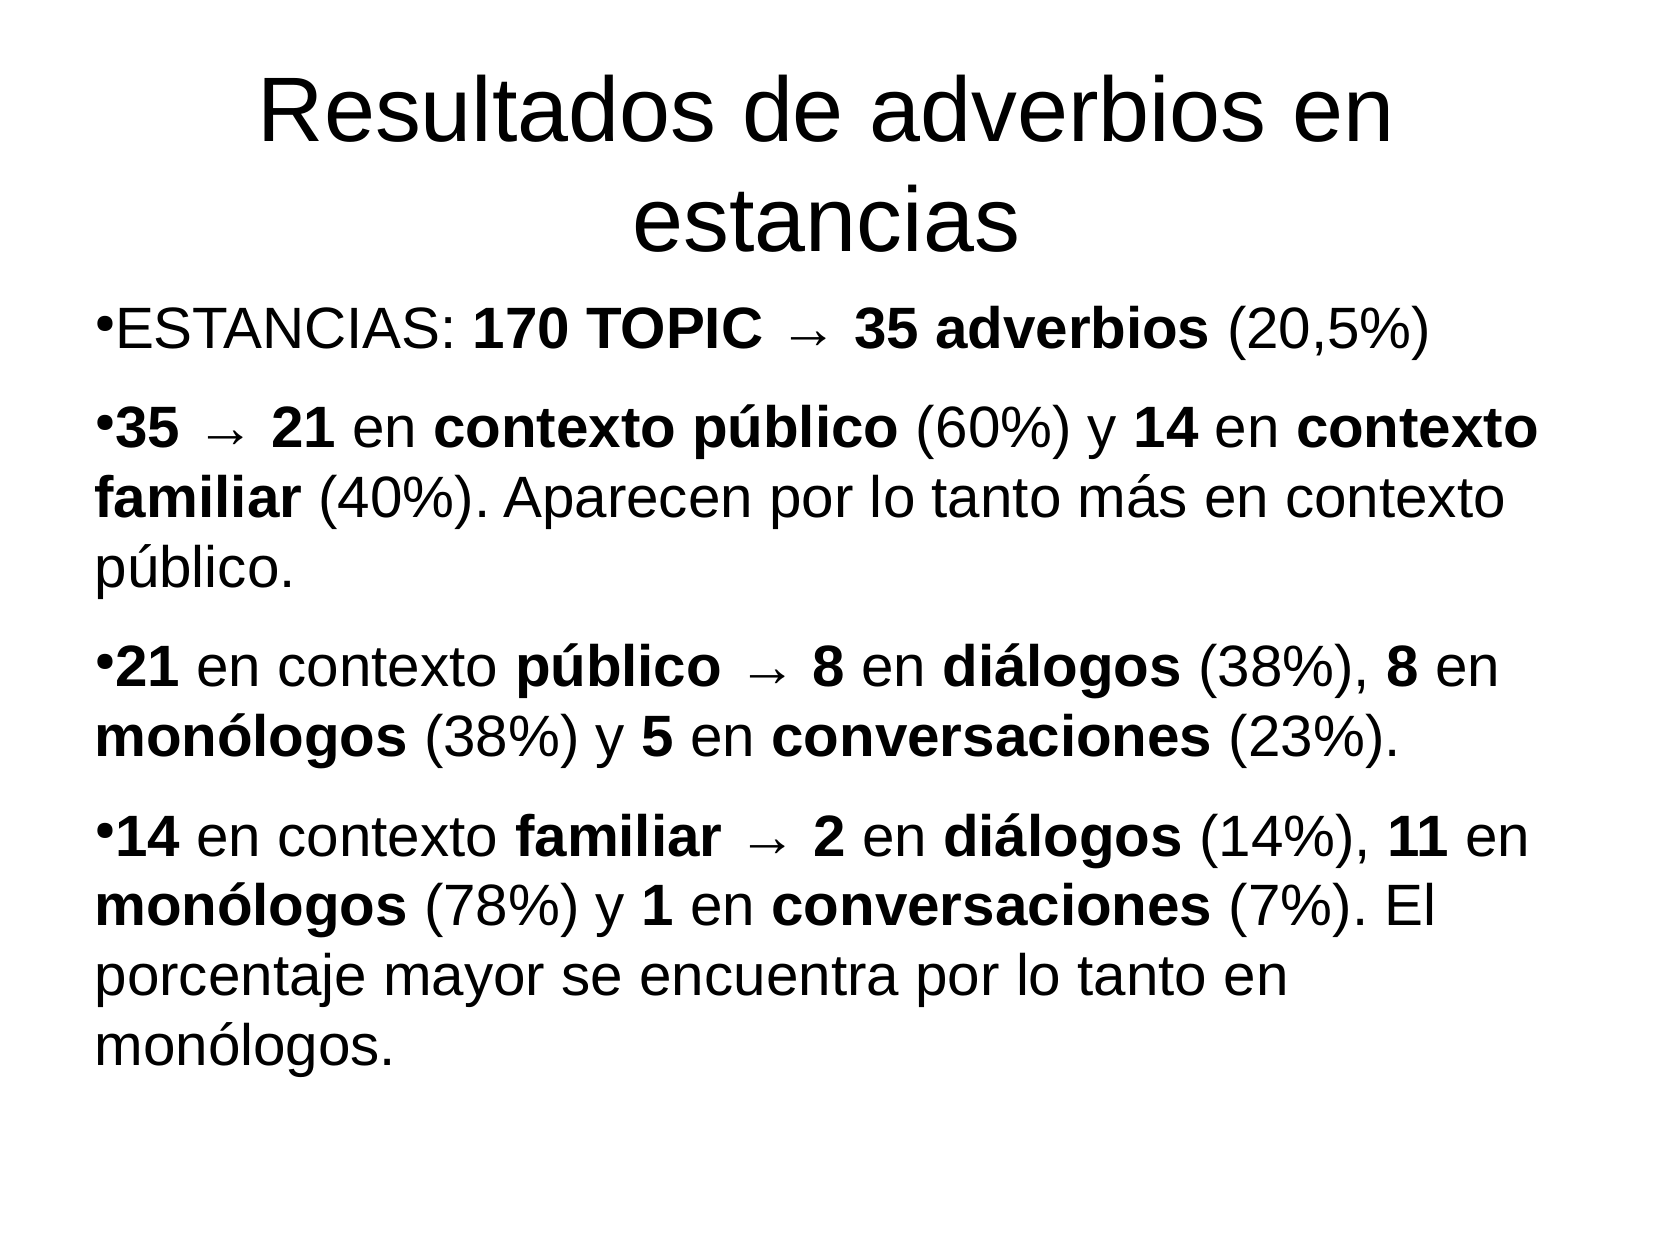

# Resultados de adverbios en estancias
ESTANCIAS: 170 TOPIC → 35 adverbios (20,5%)
35 → 21 en contexto público (60%) y 14 en contexto familiar (40%). Aparecen por lo tanto más en contexto público.
21 en contexto público → 8 en diálogos (38%), 8 en monólogos (38%) y 5 en conversaciones (23%).
14 en contexto familiar → 2 en diálogos (14%), 11 en monólogos (78%) y 1 en conversaciones (7%). El porcentaje mayor se encuentra por lo tanto en monólogos.